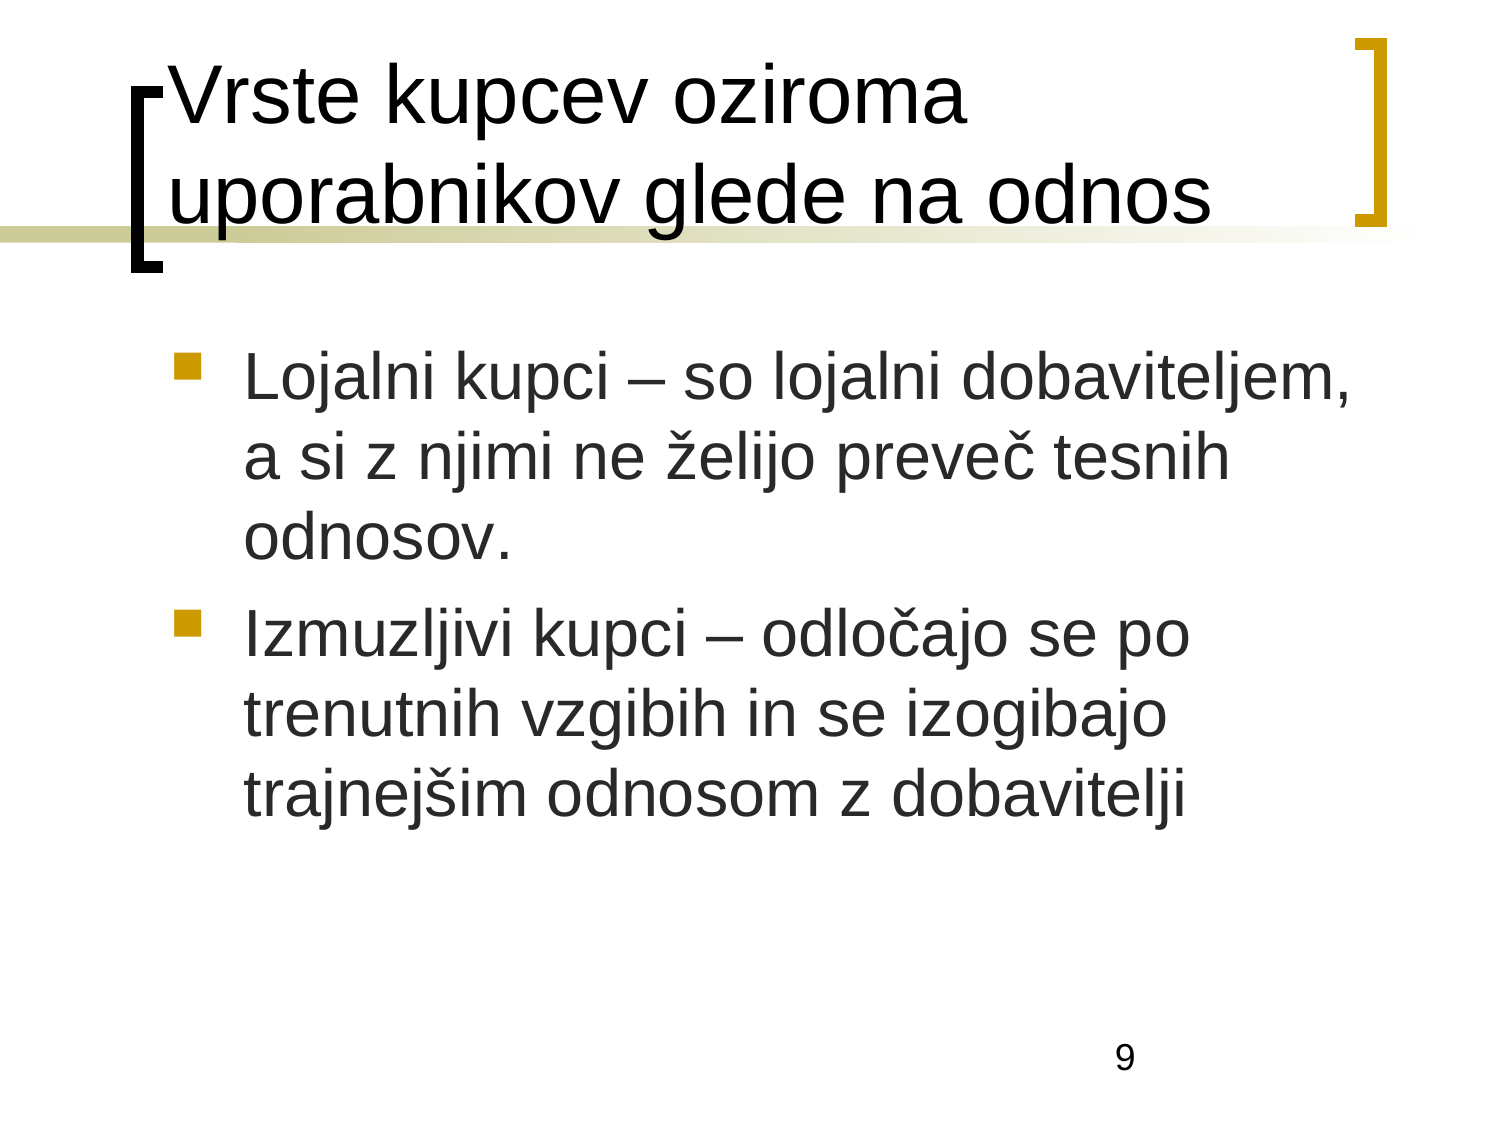

# Vrste kupcev oziroma uporabnikov glede na odnos
Lojalni kupci – so lojalni dobaviteljem, a si z njimi ne želijo preveč tesnih odnosov.
Izmuzljivi kupci – odločajo se po trenutnih vzgibih in se izogibajo trajnejšim odnosom z dobavitelji
9